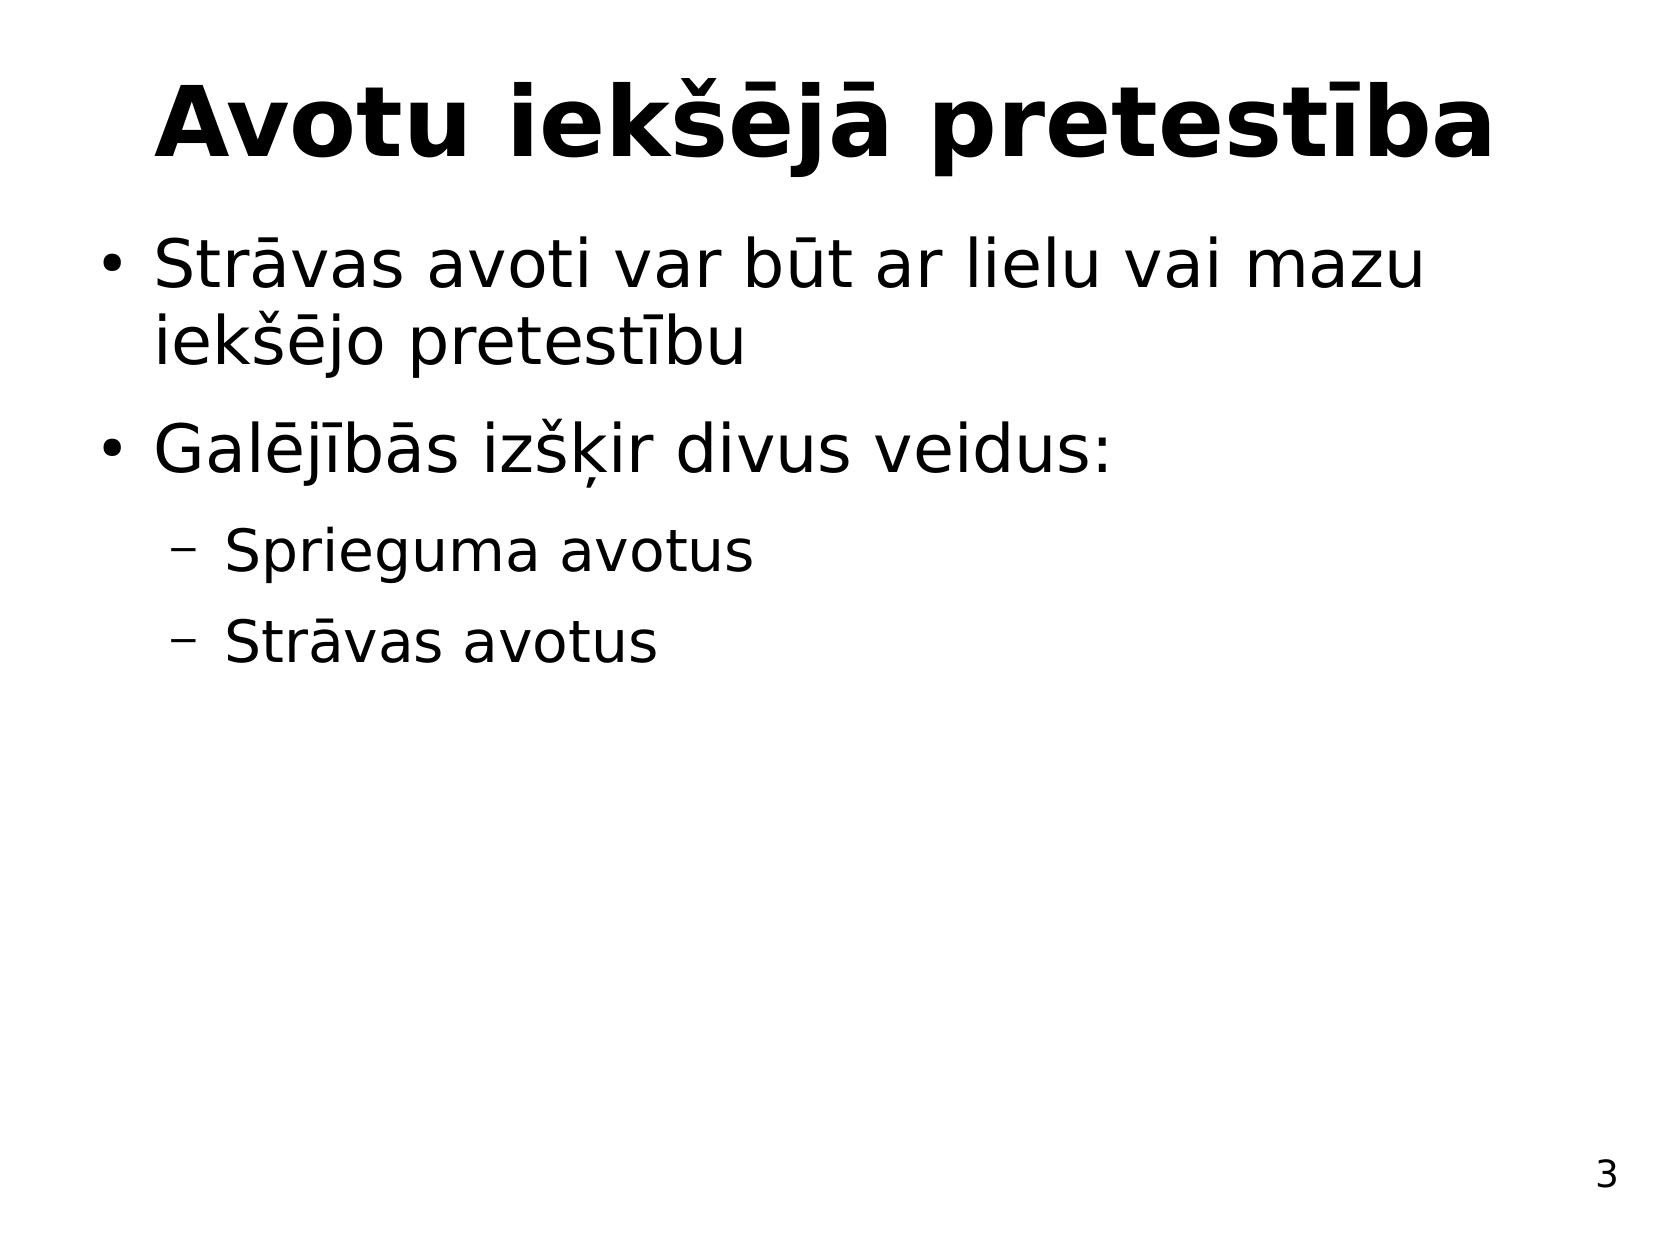

# Avotu iekšējā pretestība
Strāvas avoti var būt ar lielu vai mazu iekšējo pretestību
Galējībās izšķir divus veidus:
Sprieguma avotus
Strāvas avotus